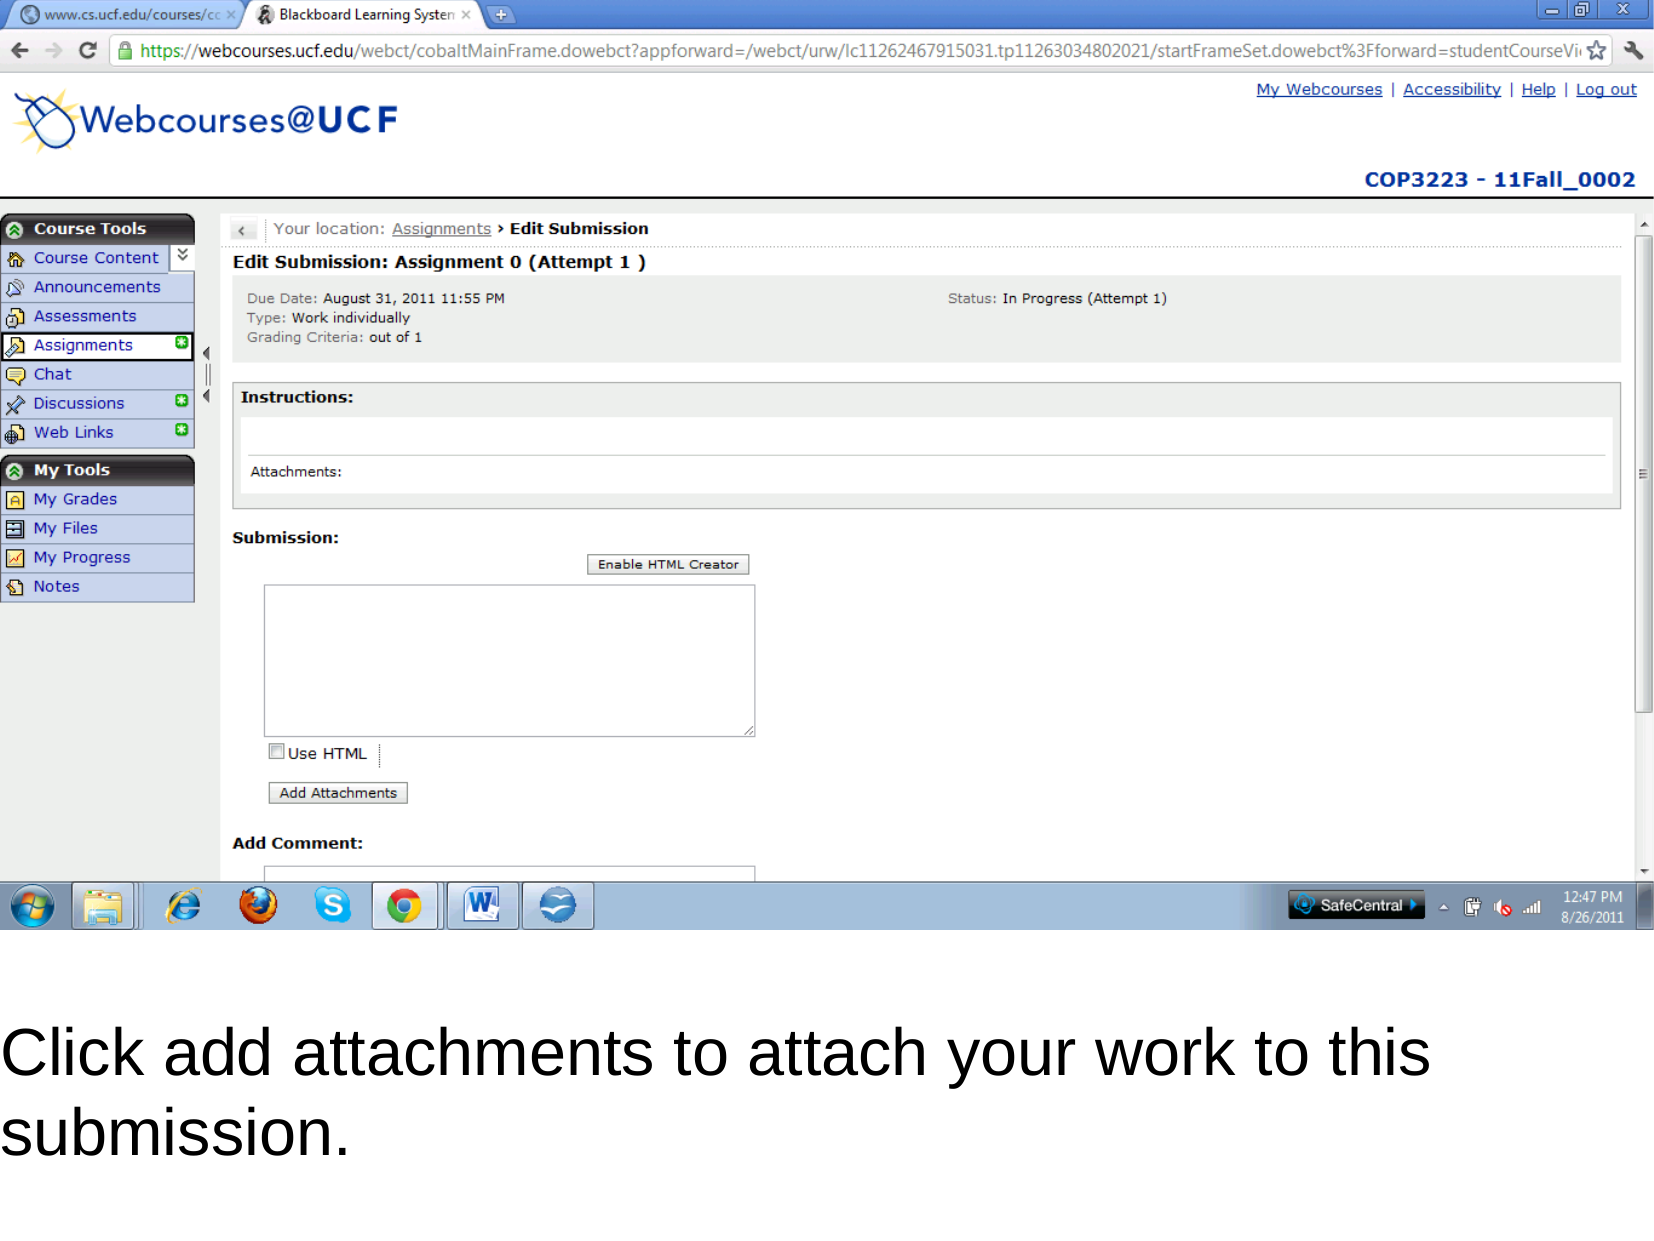

Click add attachments to attach your work to this submission.